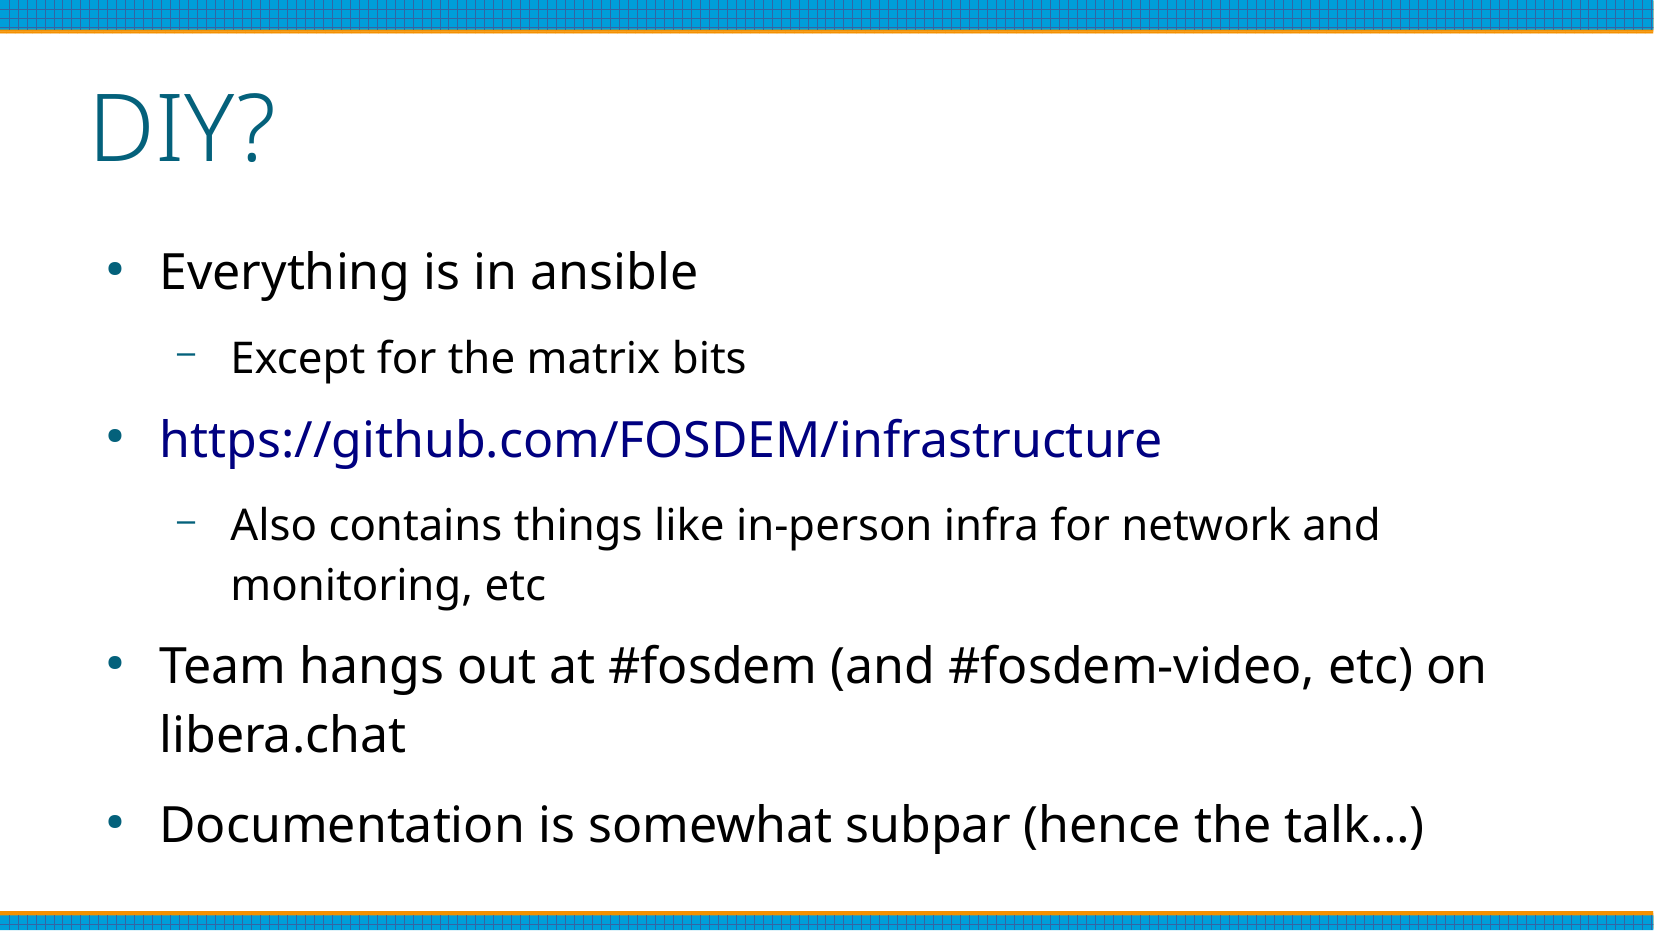

# DIY?
Everything is in ansible
Except for the matrix bits
https://github.com/FOSDEM/infrastructure
Also contains things like in-person infra for network and monitoring, etc
Team hangs out at #fosdem (and #fosdem-video, etc) on libera.chat
Documentation is somewhat subpar (hence the talk…)